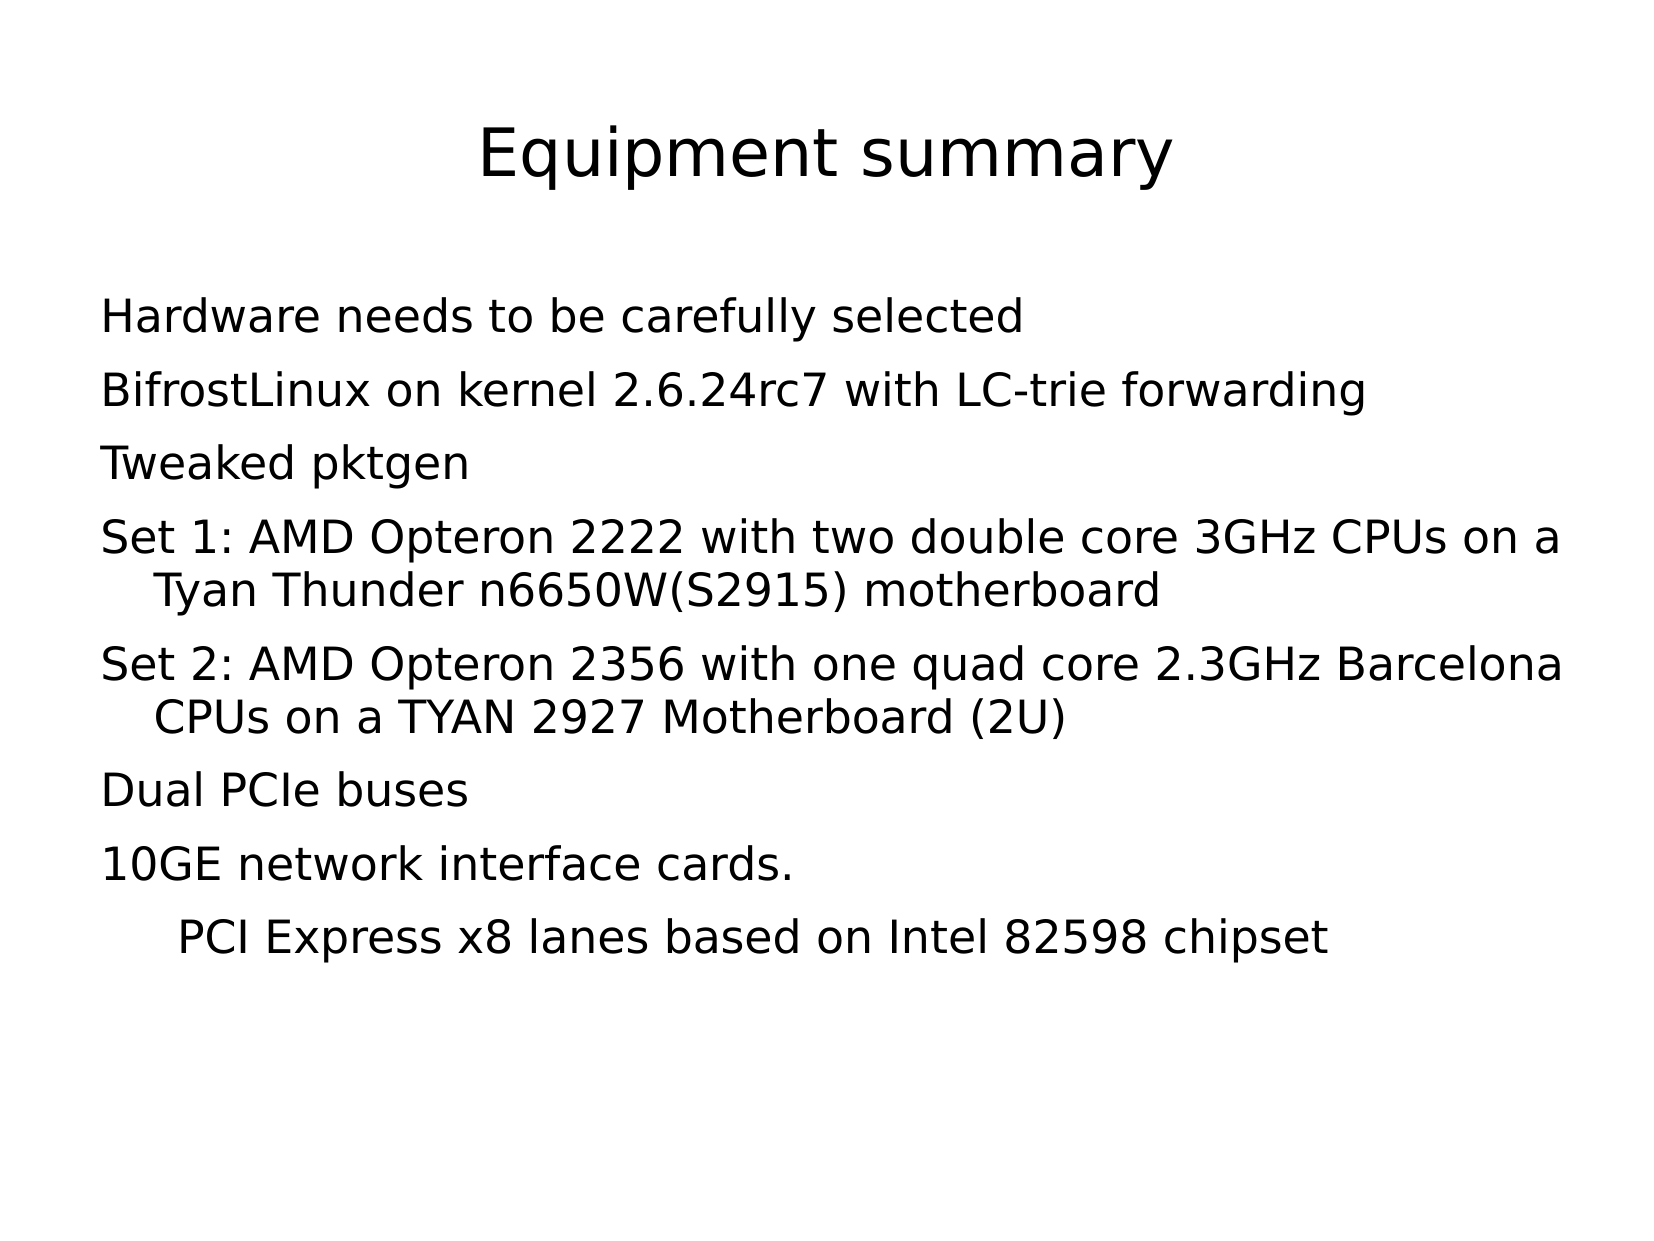

# Equipment summary
Hardware needs to be carefully selected
BifrostLinux on kernel 2.6.24rc7 with LC-trie forwarding
Tweaked pktgen
Set 1: AMD Opteron 2222 with two double core 3GHz CPUs on a Tyan Thunder n6650W(S2915) motherboard
Set 2: AMD Opteron 2356 with one quad core 2.3GHz Barcelona CPUs on a TYAN 2927 Motherboard (2U)
Dual PCIe buses
10GE network interface cards.
PCI Express x8 lanes based on Intel 82598 chipset